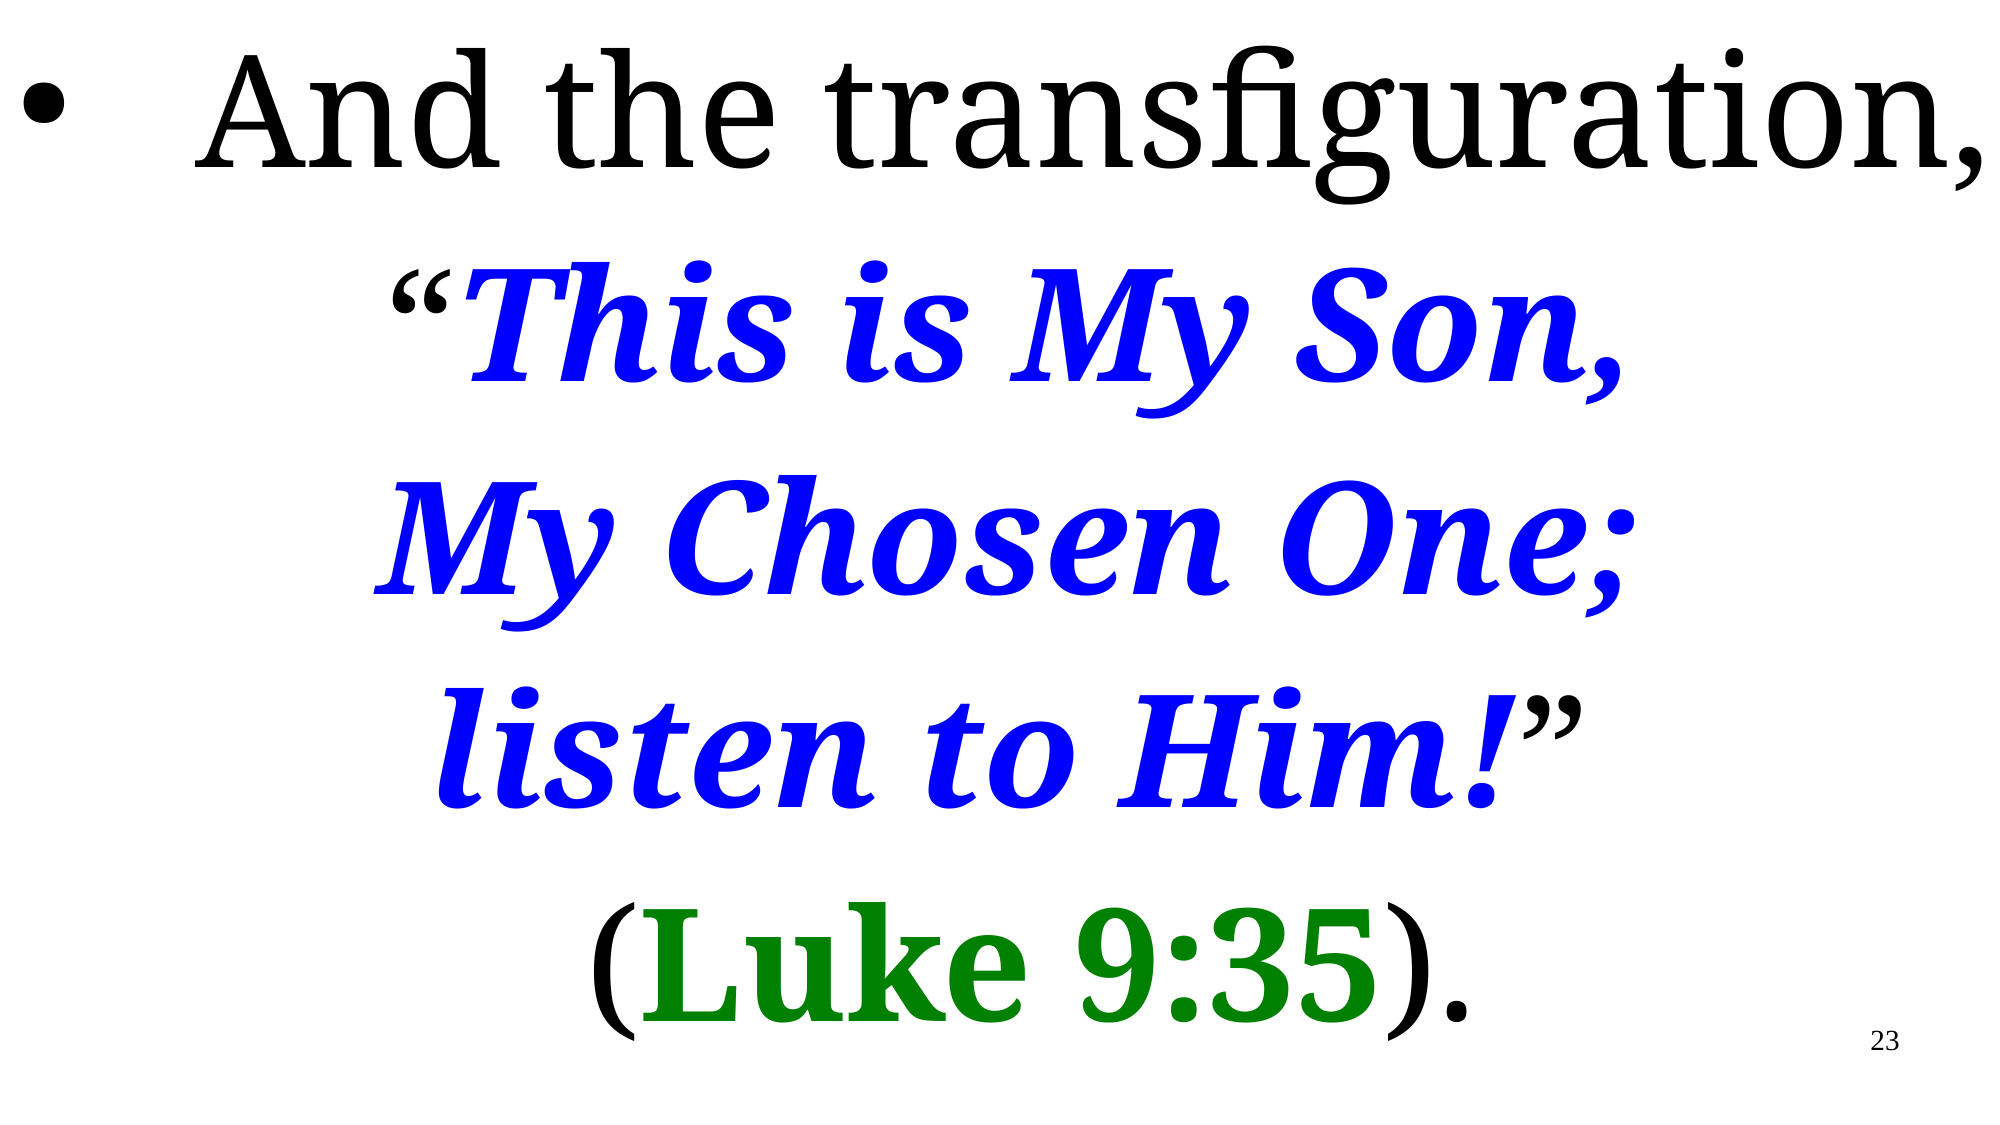

# And the transfiguration, “This is My Son, My Chosen One; listen to Him!” (Luke 9:35).
23